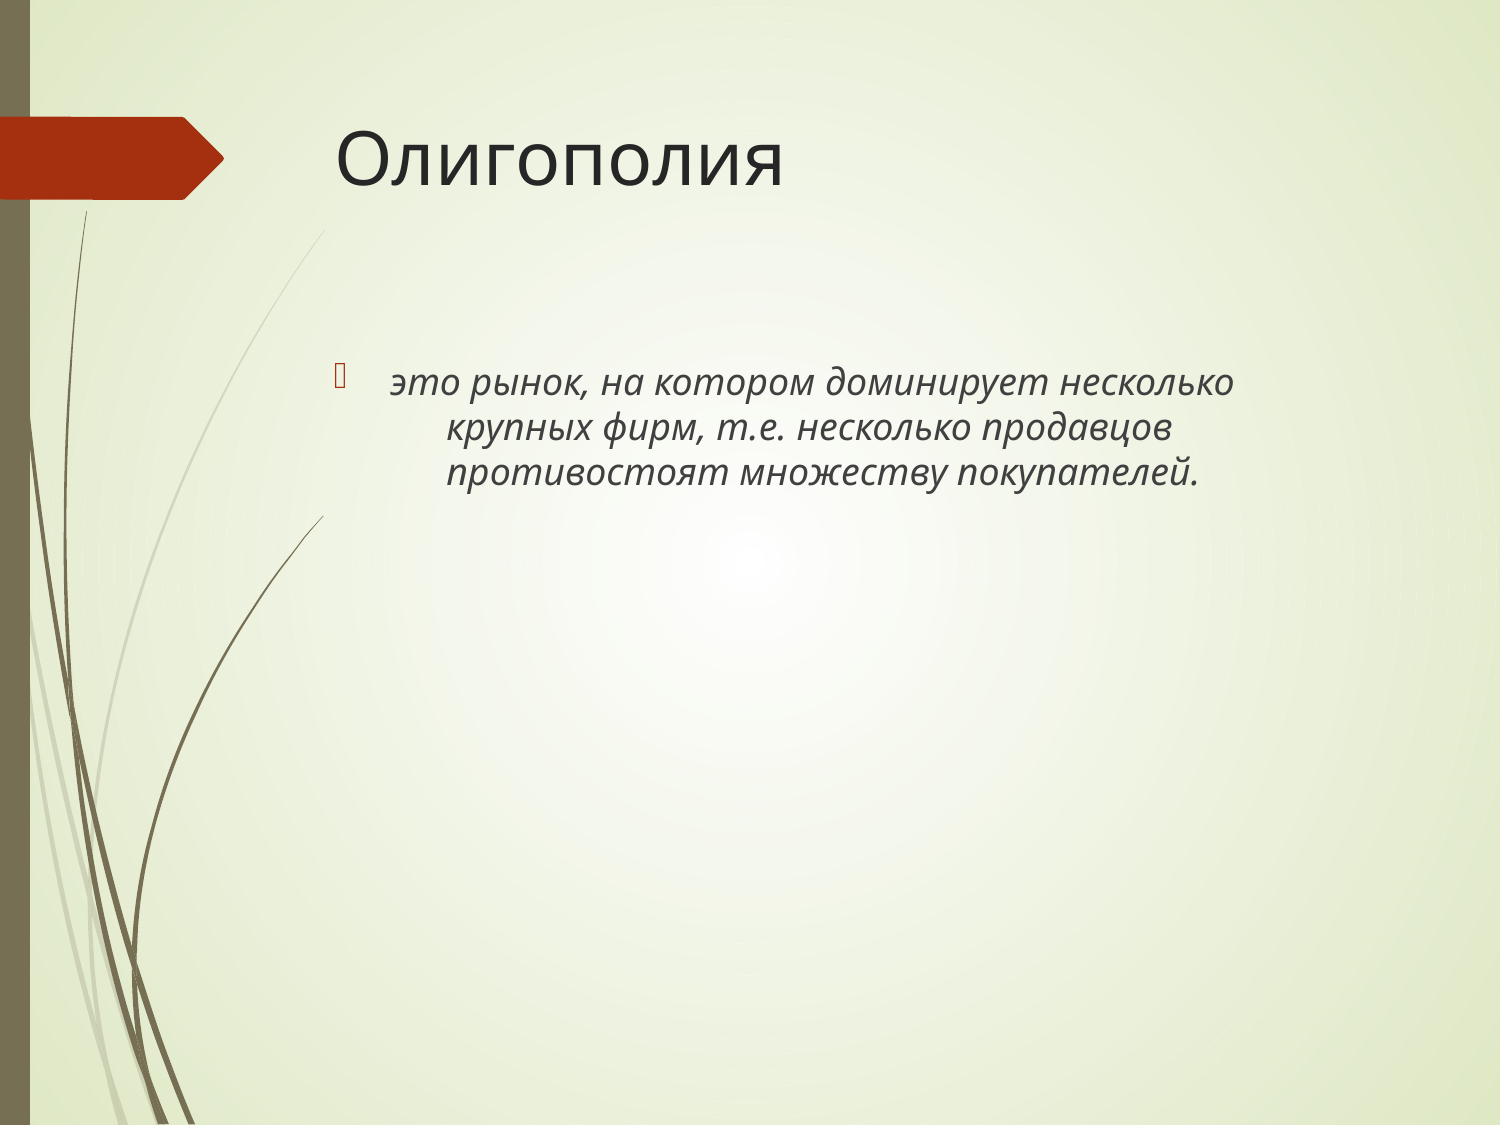

# Олигополия
это рынок, на котором доминирует несколько крупных фирм, т.е. несколько продавцов противостоят множеству покупателей.